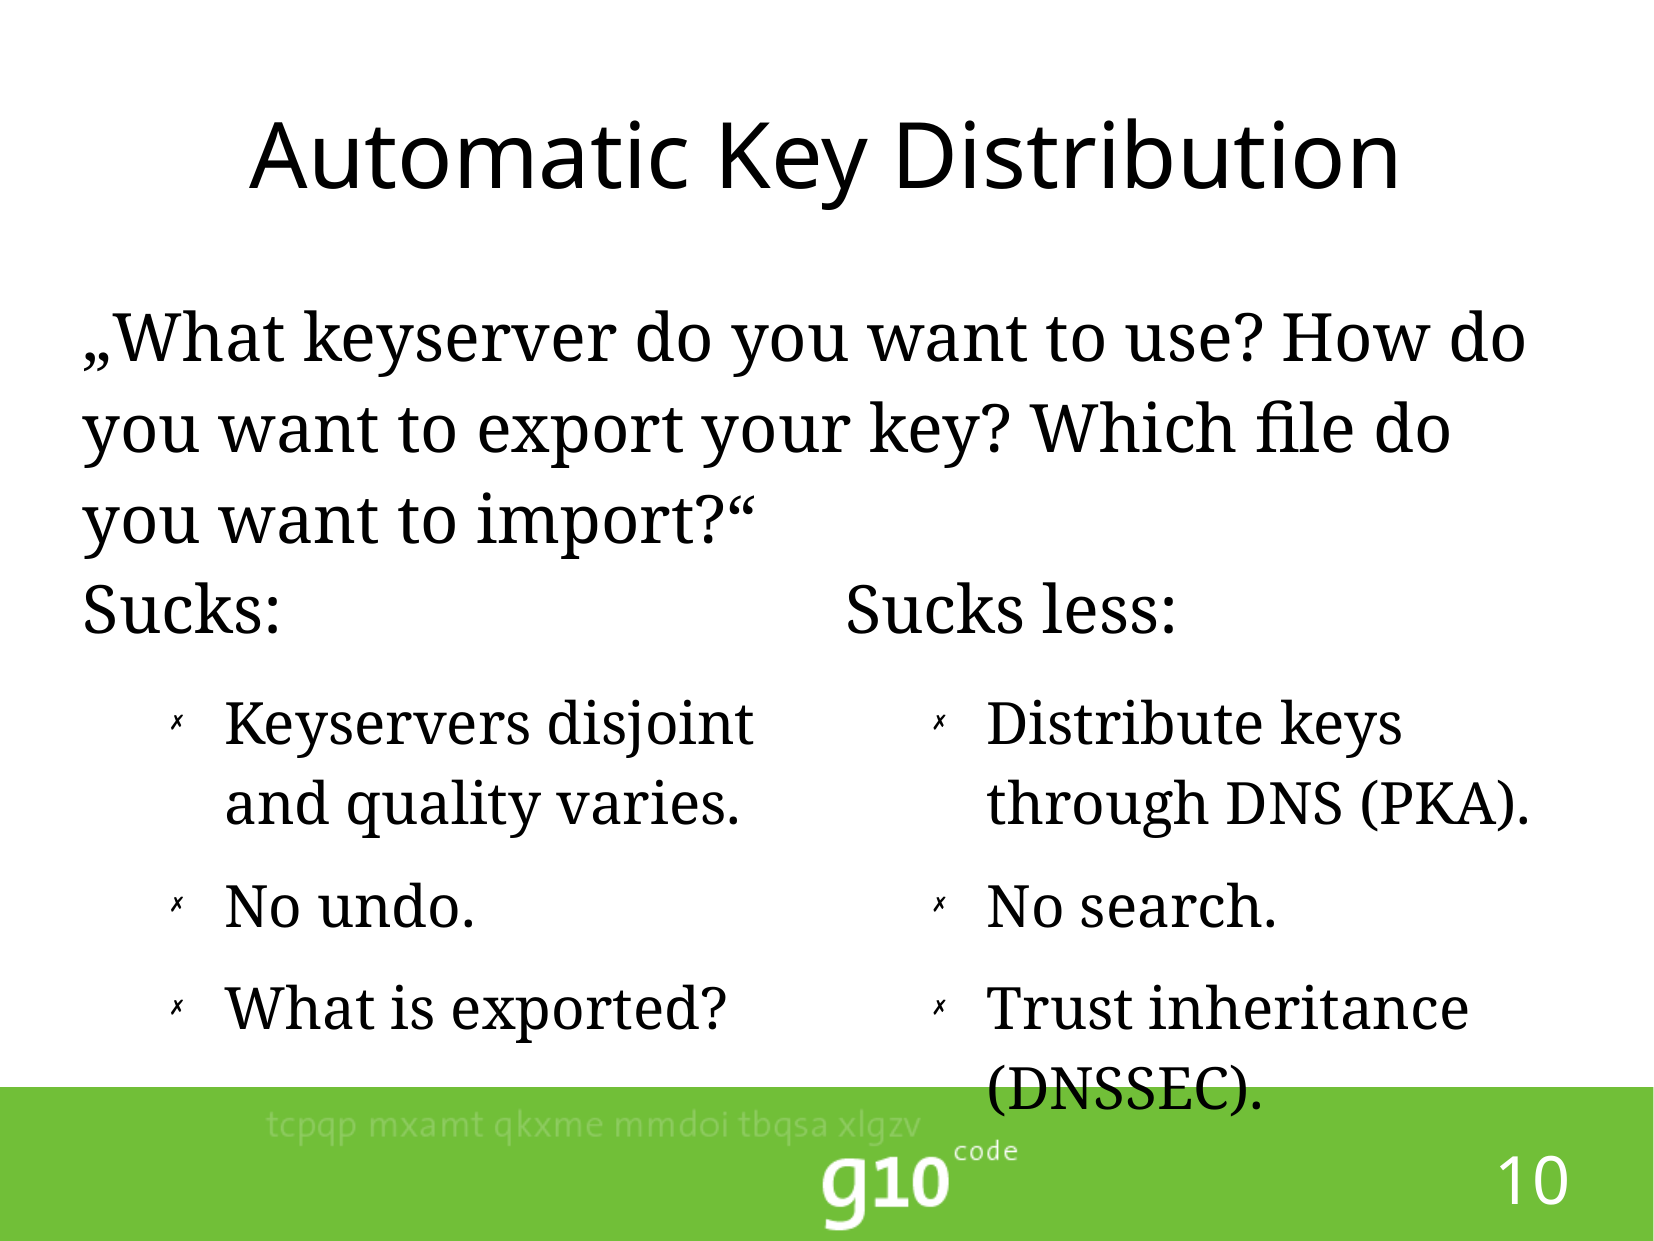

# Automatic Key Distribution
„What keyserver do you want to use? How do you want to export your key? Which file do you want to import?“
Sucks:
Keyservers disjoint and quality varies.
No undo.
What is exported?
Sucks less:
Distribute keys through DNS (PKA).
No search.
Trust inheritance (DNSSEC).
10